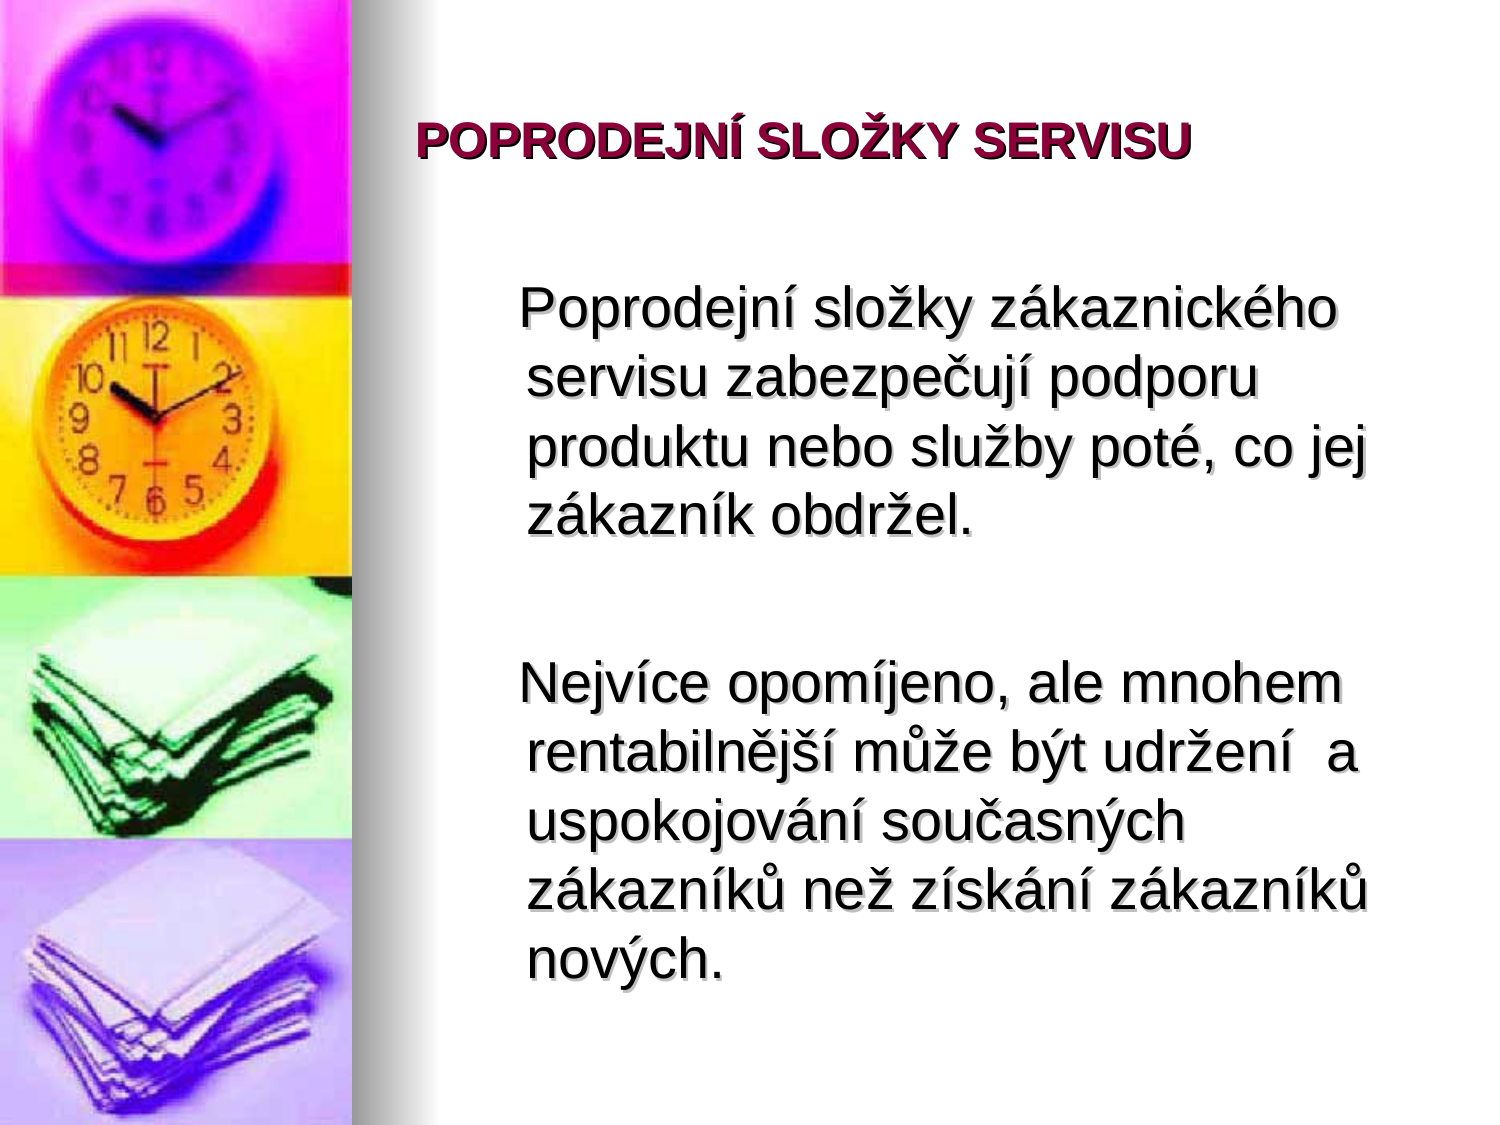

# POPRODEJNÍ SLOŽKY SERVISU
 Poprodejní složky zákaznického servisu zabezpečují podporu produktu nebo služby poté, co jej zákazník obdržel.
 Nejvíce opomíjeno, ale mnohem rentabilnější může být udržení a uspokojování současných zákazníků než získání zákazníků nových.